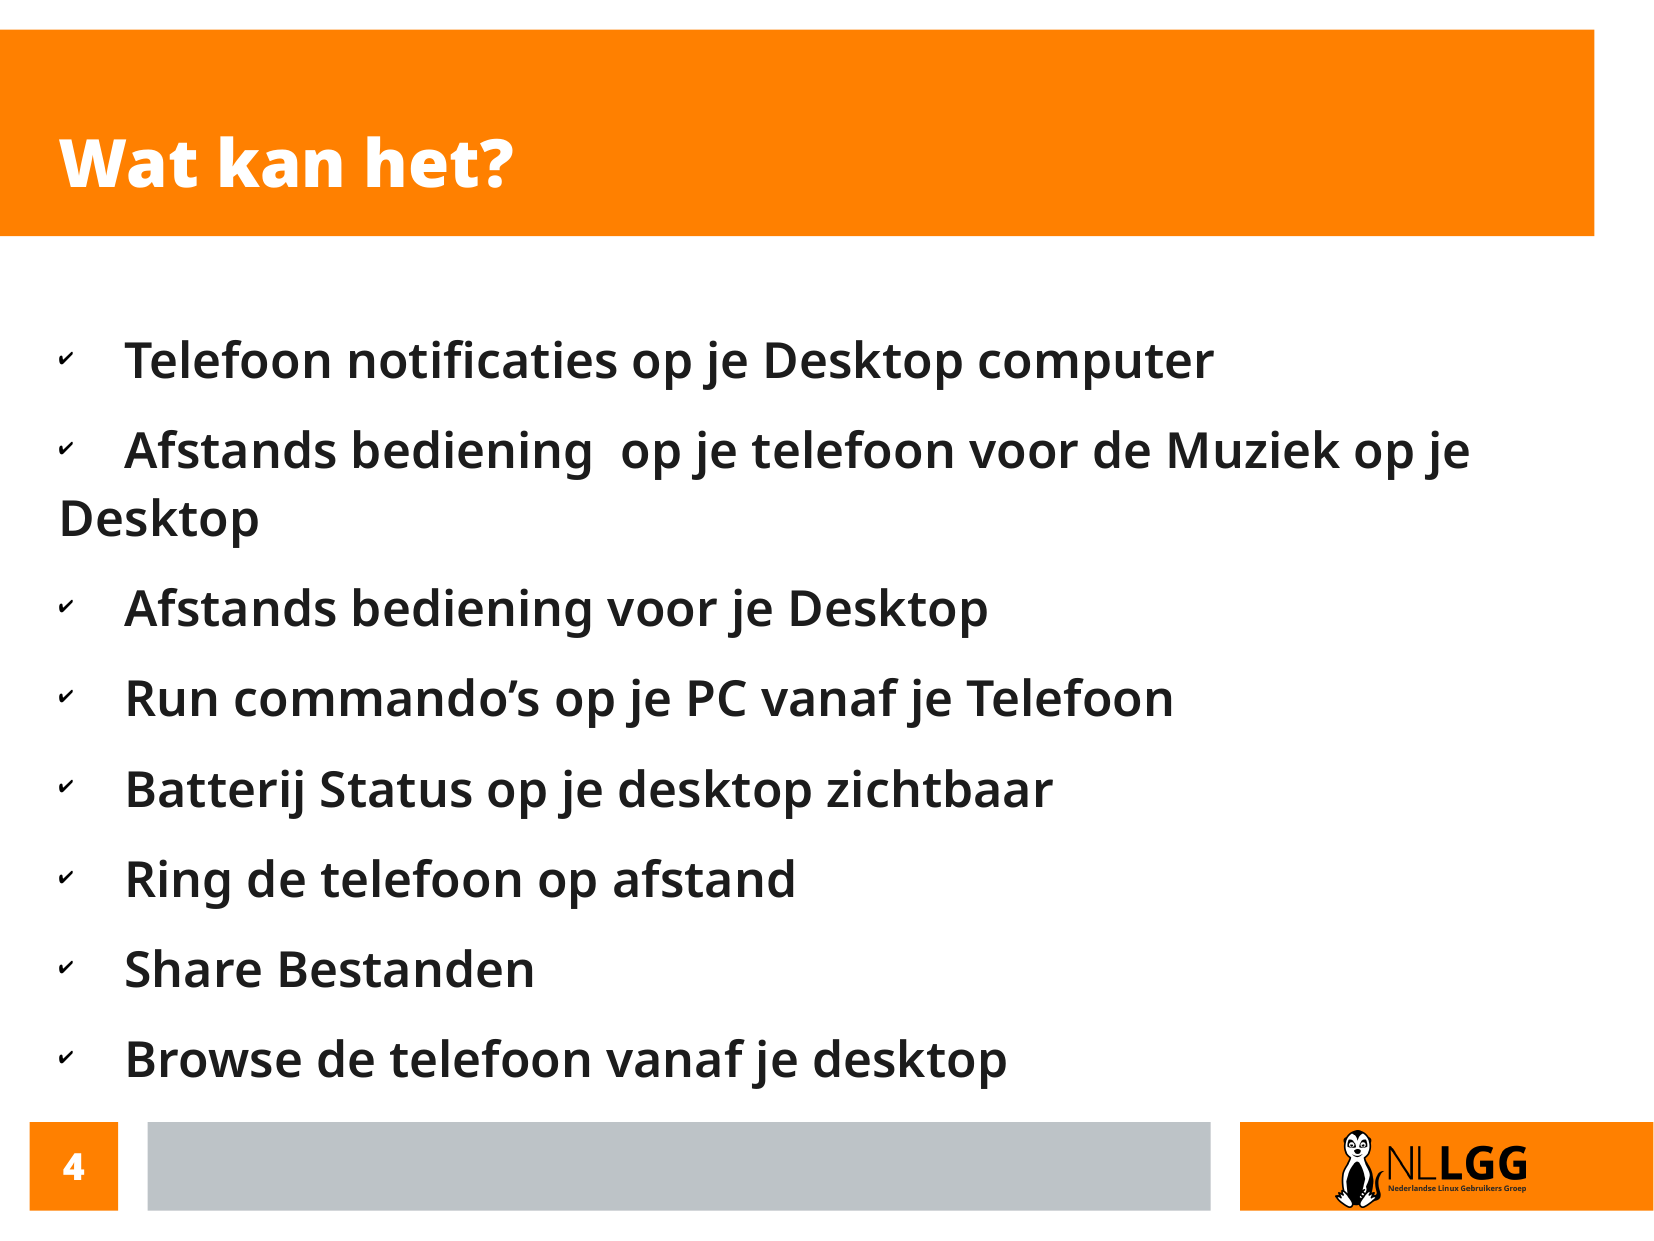

# Wat kan het?
 Telefoon notificaties op je Desktop computer
 Afstands bediening op je telefoon voor de Muziek op je Desktop
 Afstands bediening voor je Desktop
 Run commando’s op je PC vanaf je Telefoon
 Batterij Status op je desktop zichtbaar
 Ring de telefoon op afstand
 Share Bestanden
 Browse de telefoon vanaf je desktop
4